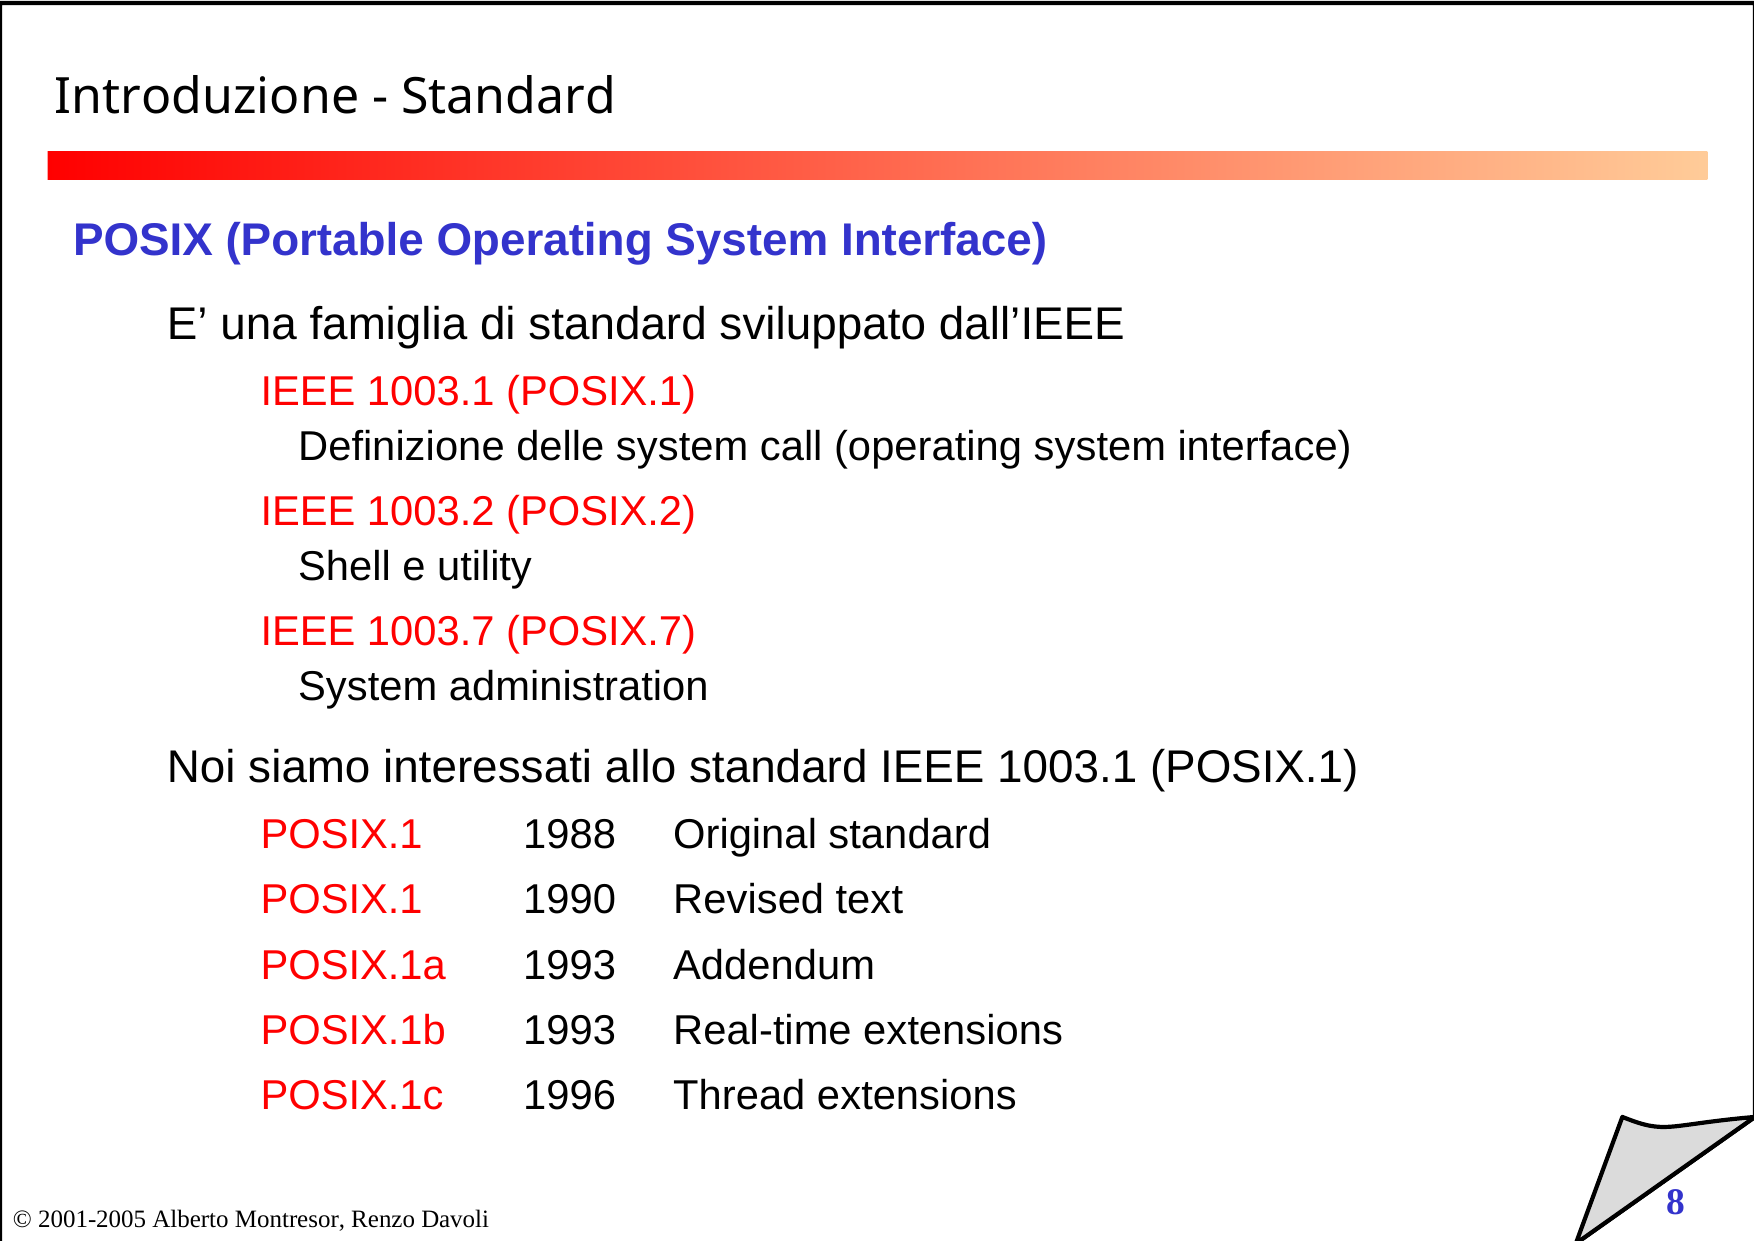

# Introduzione - Standard
POSIX (Portable Operating System Interface)
E’ una famiglia di standard sviluppato dall’IEEE
IEEE 1003.1 (POSIX.1)
Definizione delle system call (operating system interface)
IEEE 1003.2 (POSIX.2)
Shell e utility
IEEE 1003.7 (POSIX.7)
System administration
Noi siamo interessati allo standard IEEE 1003.1 (POSIX.1)
POSIX.1	1988	Original standard
POSIX.1	1990	Revised text
POSIX.1a	1993	Addendum
POSIX.1b	1993	Real-time extensions
POSIX.1c	1996	Thread extensions